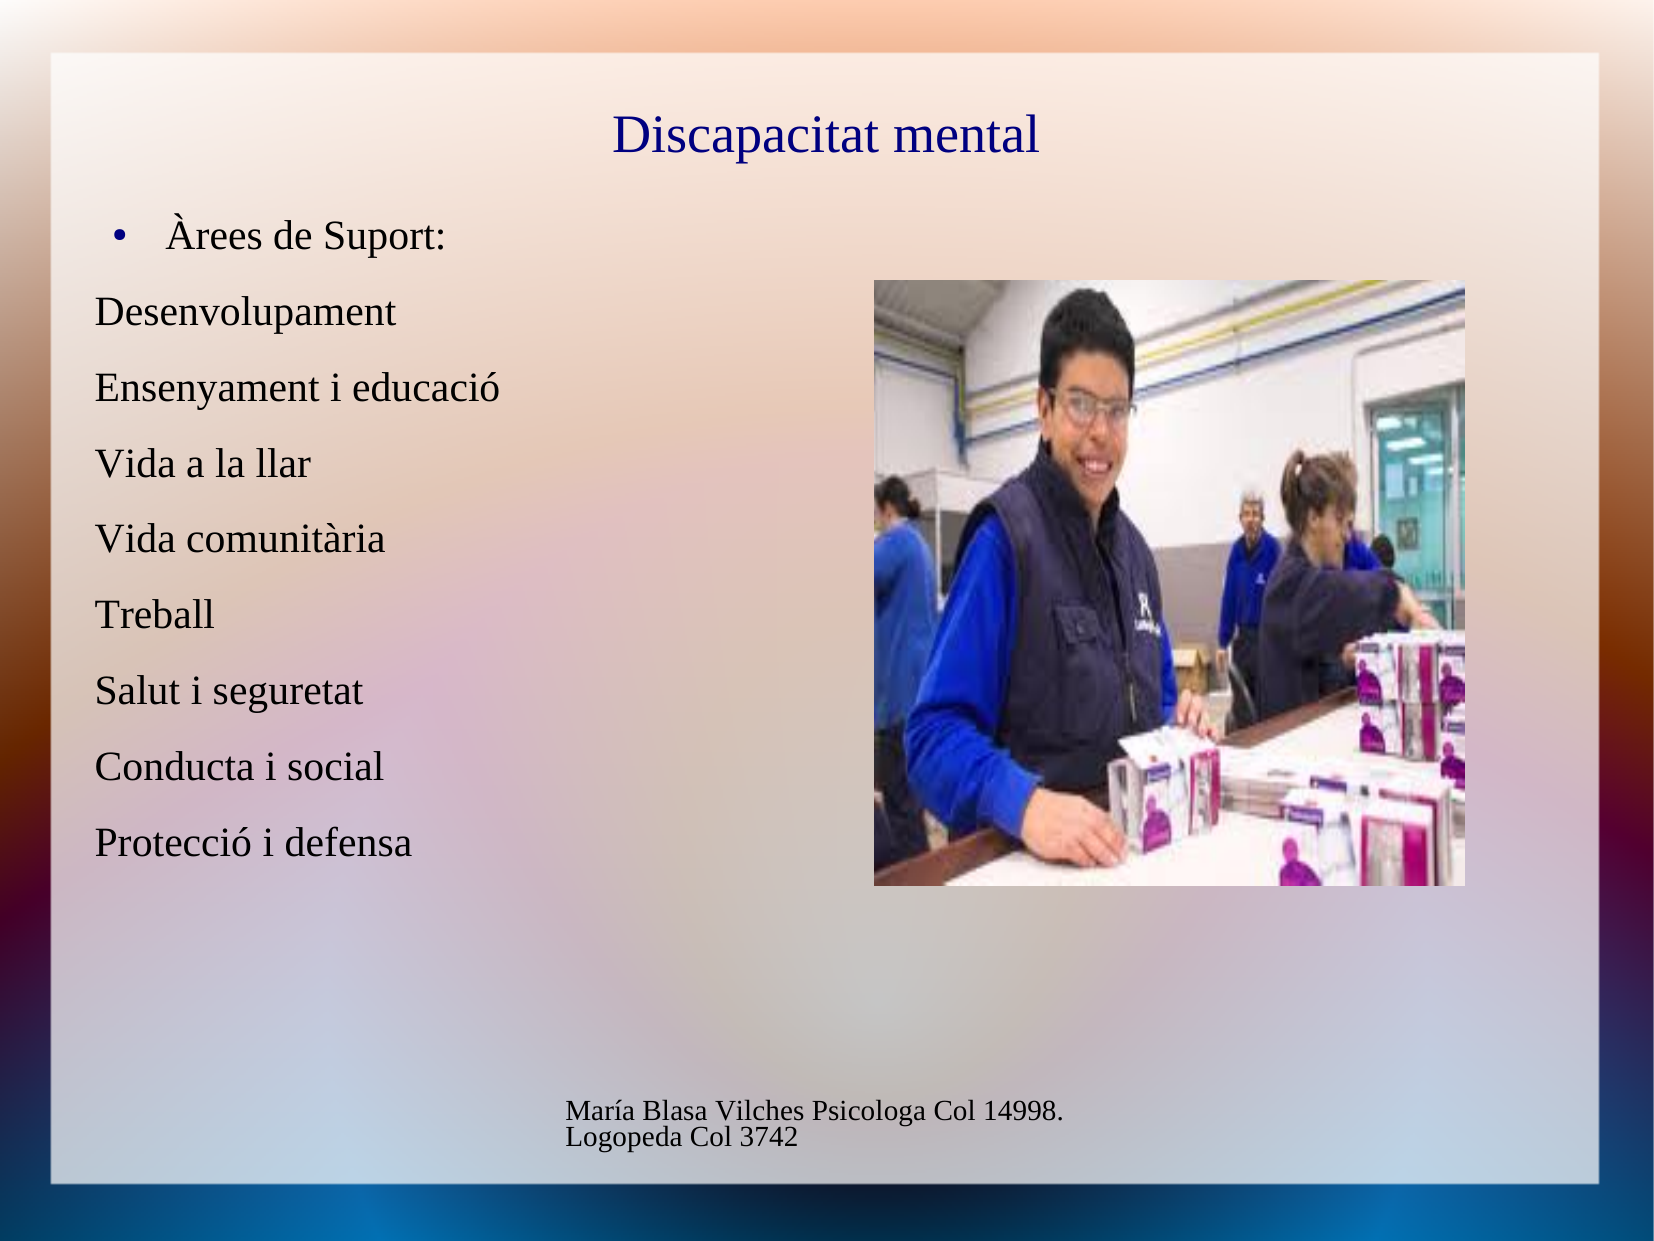

# Discapacitat mental
Àrees de Suport:
Desenvolupament
Ensenyament i educació
Vida a la llar
Vida comunitària
Treball
Salut i seguretat
Conducta i social
Protecció i defensa
María Blasa Vilches Psicologa Col 14998. Logopeda Col 3742